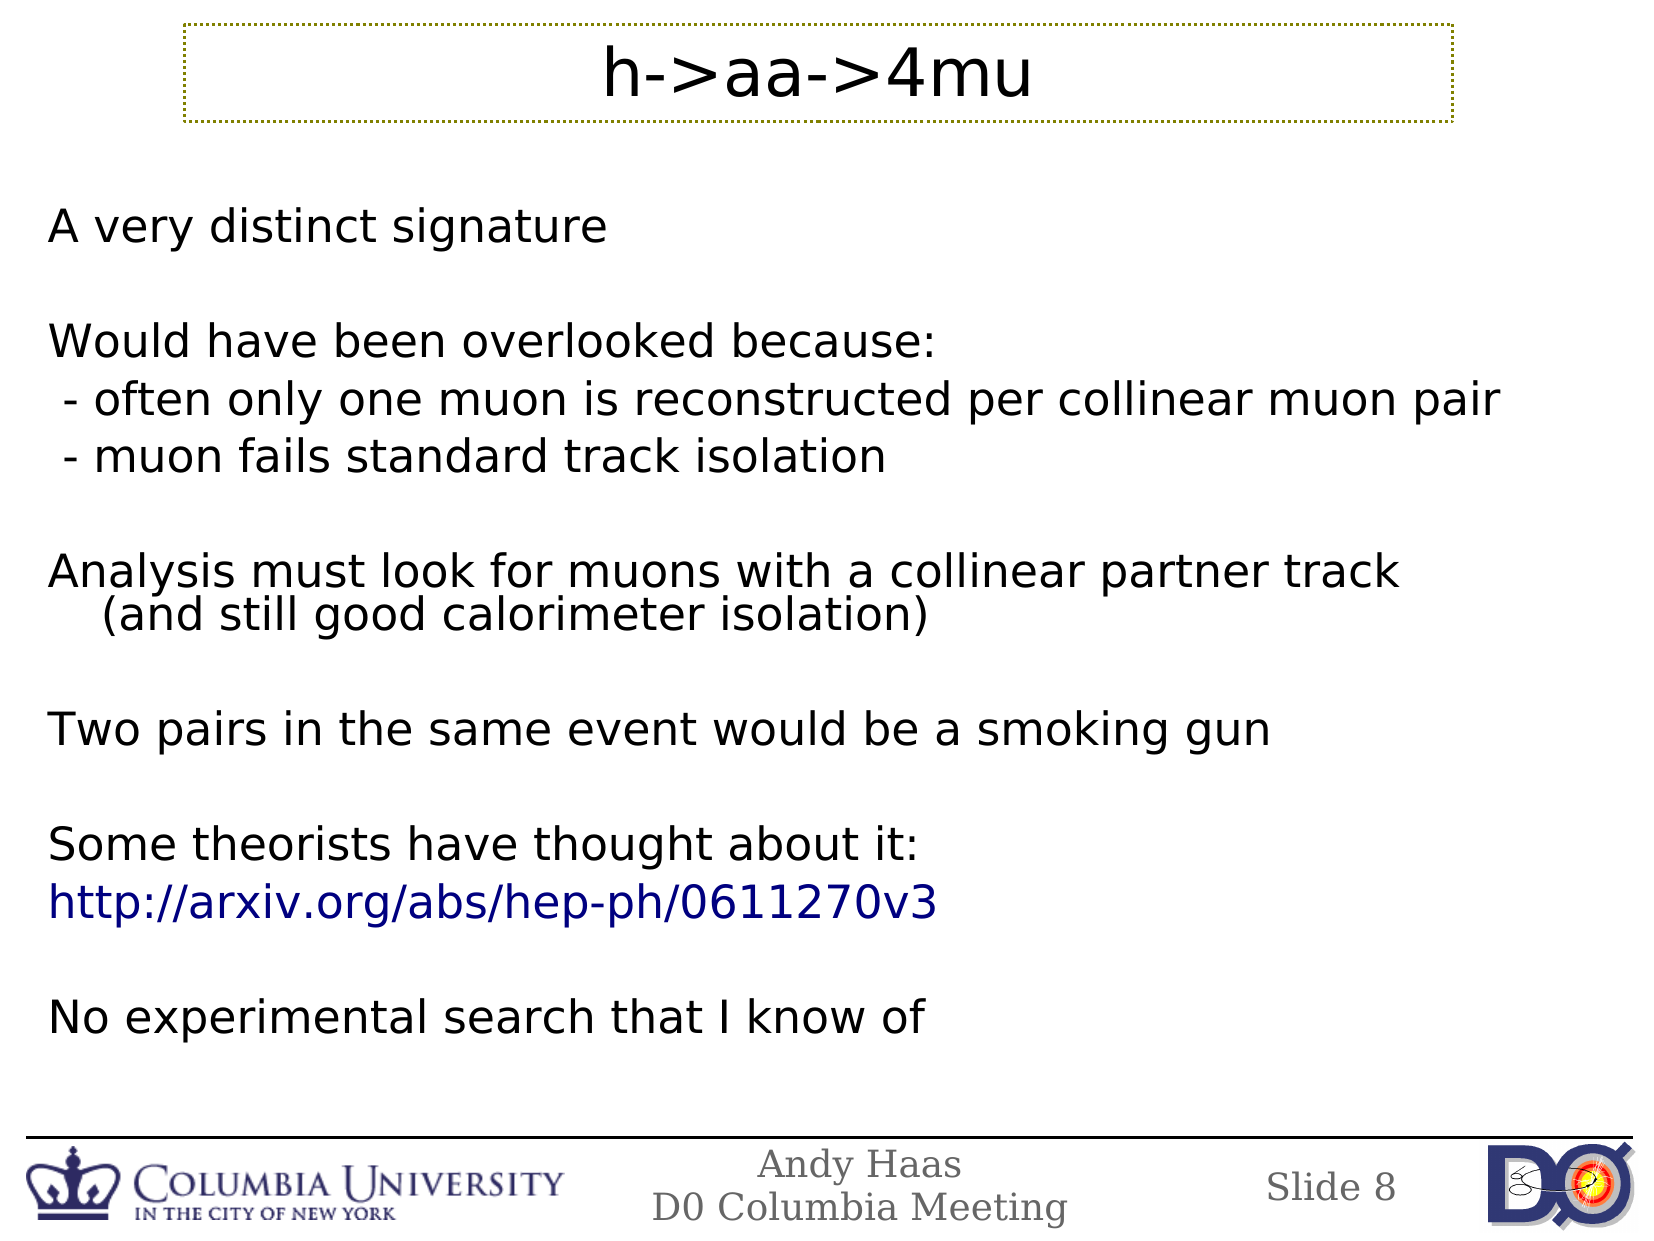

h->aa->4mu
# A very distinct signature
Would have been overlooked because:
 - often only one muon is reconstructed per collinear muon pair
 - muon fails standard track isolation
Analysis must look for muons with a collinear partner track
(and still good calorimeter isolation)
Two pairs in the same event would be a smoking gun
Some theorists have thought about it:
http://arxiv.org/abs/hep-ph/0611270v3
No experimental search that I know of